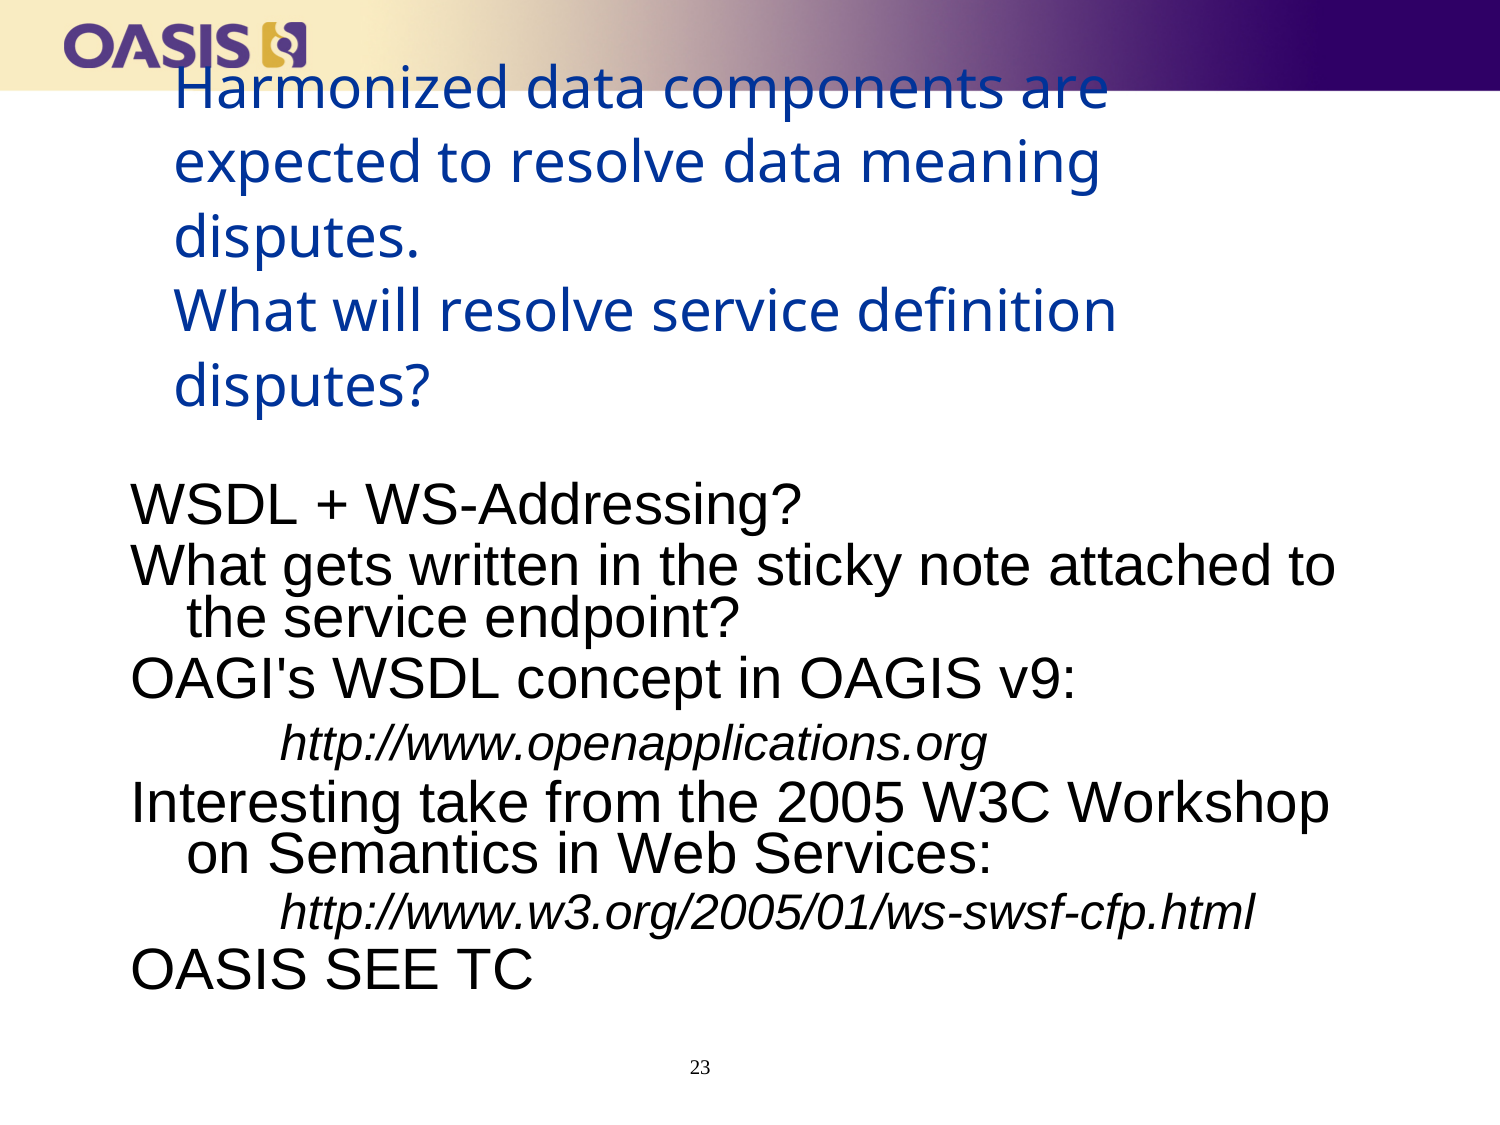

Harmonized data components are expected to resolve data meaning disputes.
What will resolve service definition disputes?
# WSDL + WS-Addressing?
What gets written in the sticky note attached to the service endpoint?
OAGI's WSDL concept in OAGIS v9:
		http://www.openapplications.org
Interesting take from the 2005 W3C Workshop on Semantics in Web Services:
		http://www.w3.org/2005/01/ws-swsf-cfp.html
OASIS SEE TC